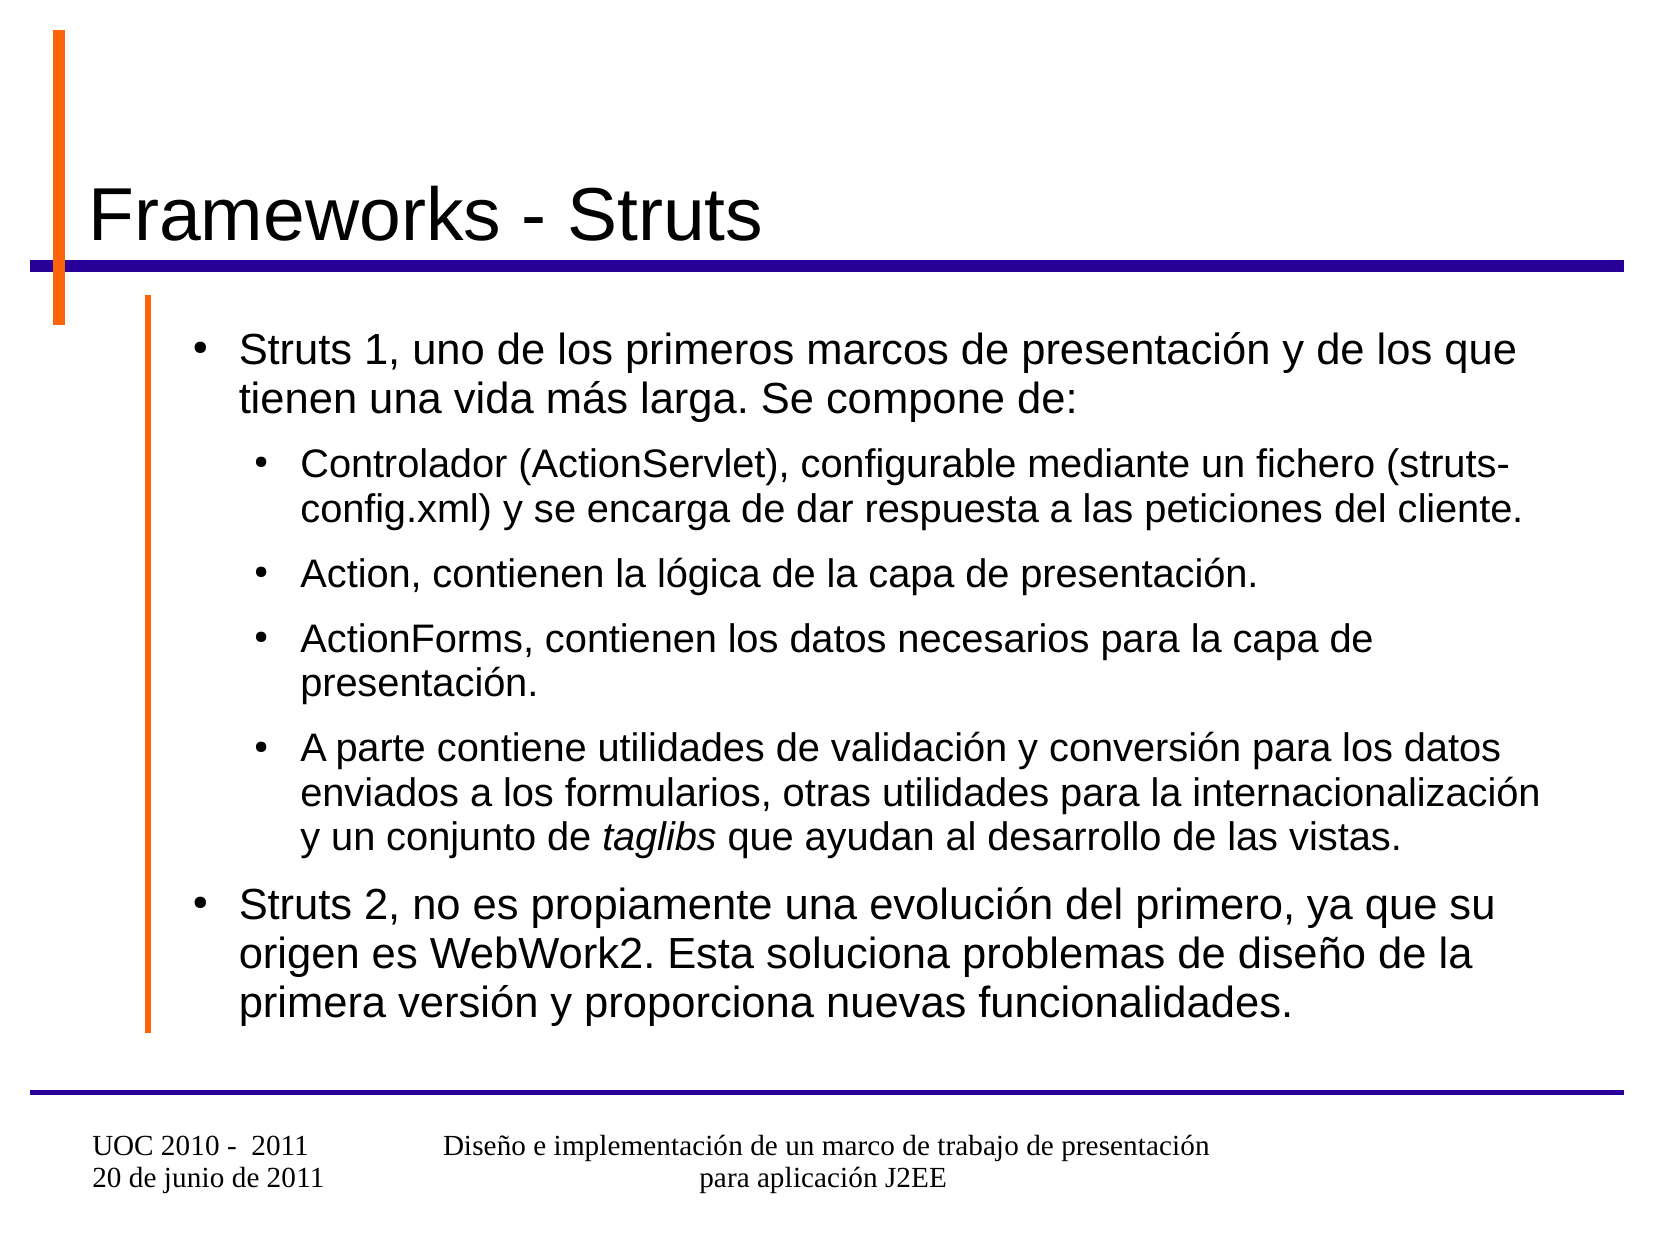

# Frameworks - Struts
Struts 1, uno de los primeros marcos de presentación y de los que tienen una vida más larga. Se compone de:
Controlador (ActionServlet), configurable mediante un fichero (struts-config.xml) y se encarga de dar respuesta a las peticiones del cliente.
Action, contienen la lógica de la capa de presentación.
ActionForms, contienen los datos necesarios para la capa de presentación.
A parte contiene utilidades de validación y conversión para los datos enviados a los formularios, otras utilidades para la internacionalización y un conjunto de taglibs que ayudan al desarrollo de las vistas.
Struts 2, no es propiamente una evolución del primero, ya que su origen es WebWork2. Esta soluciona problemas de diseño de la primera versión y proporciona nuevas funcionalidades.